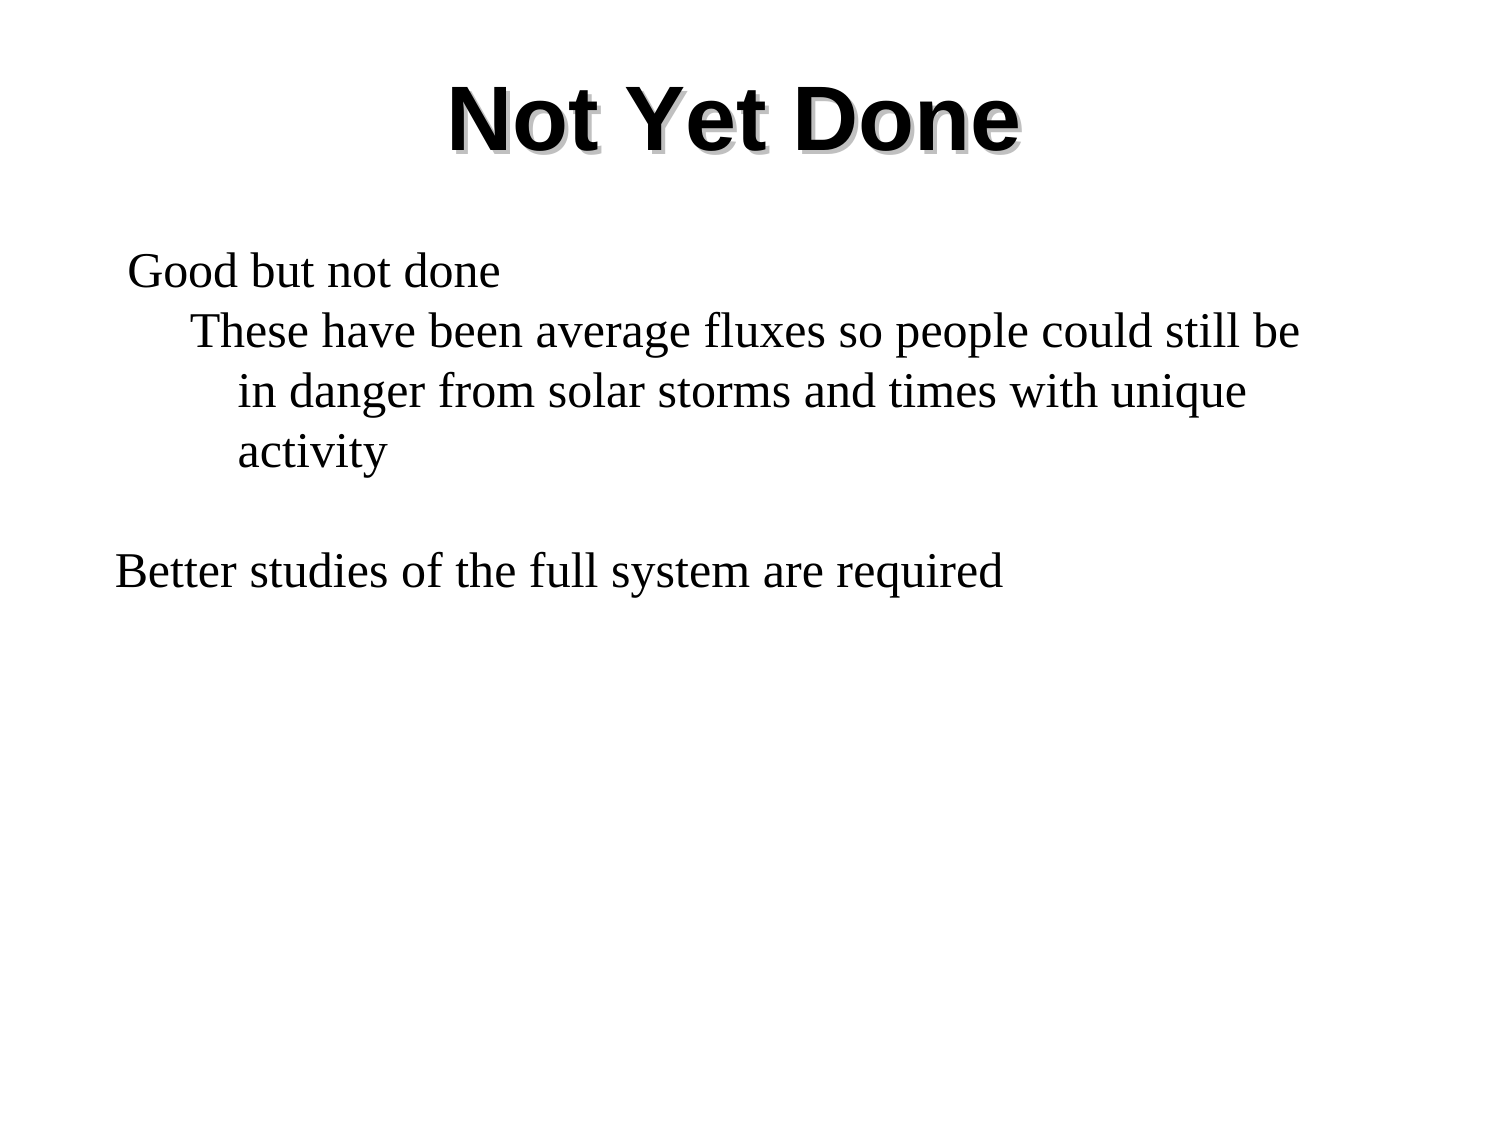

# Not Yet Done
 Good but not done
These have been average fluxes so people could still be in danger from solar storms and times with unique activity
Better studies of the full system are required